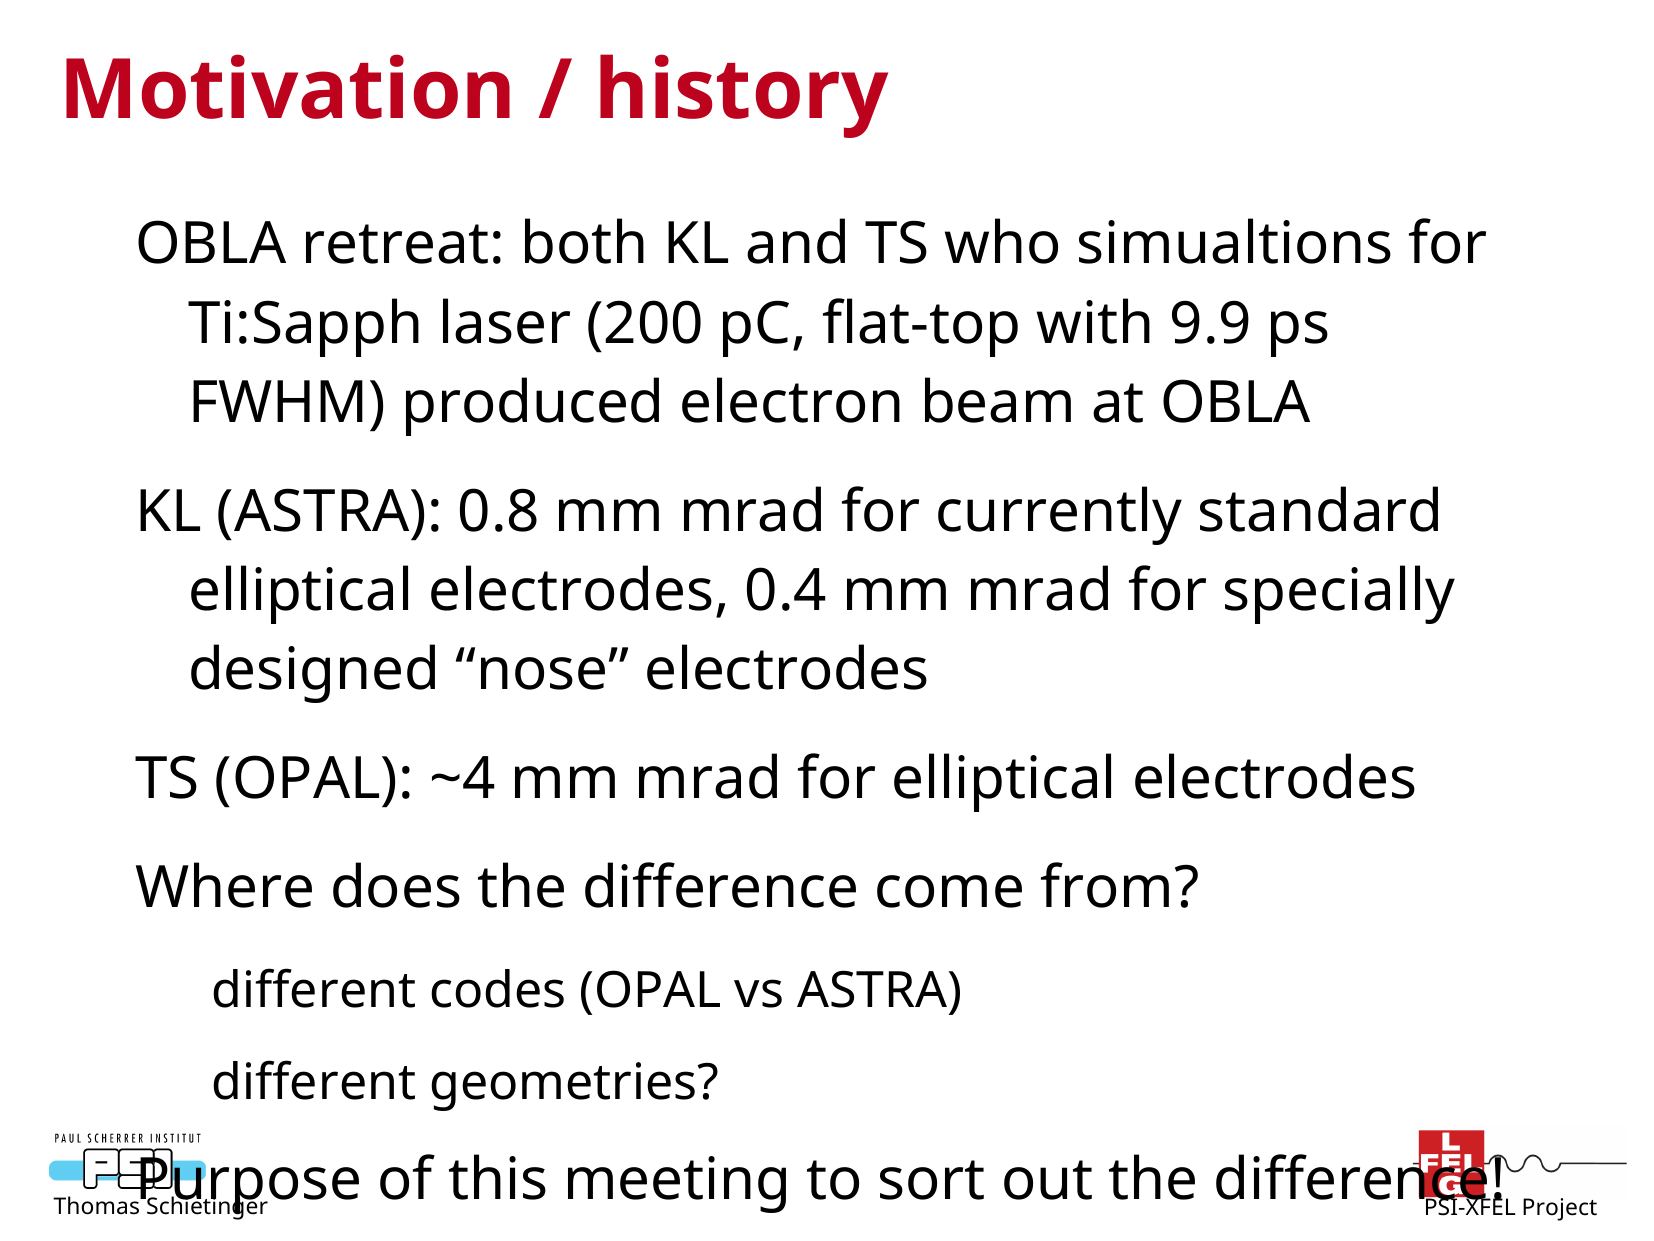

# Motivation / history
OBLA retreat: both KL and TS who simualtions for Ti:Sapph laser (200 pC, flat-top with 9.9 ps FWHM) produced electron beam at OBLA
KL (ASTRA): 0.8 mm mrad for currently standard elliptical electrodes, 0.4 mm mrad for specially designed “nose” electrodes
TS (OPAL): ~4 mm mrad for elliptical electrodes
Where does the difference come from?
different codes (OPAL vs ASTRA)
different geometries?
Purpose of this meeting to sort out the difference!